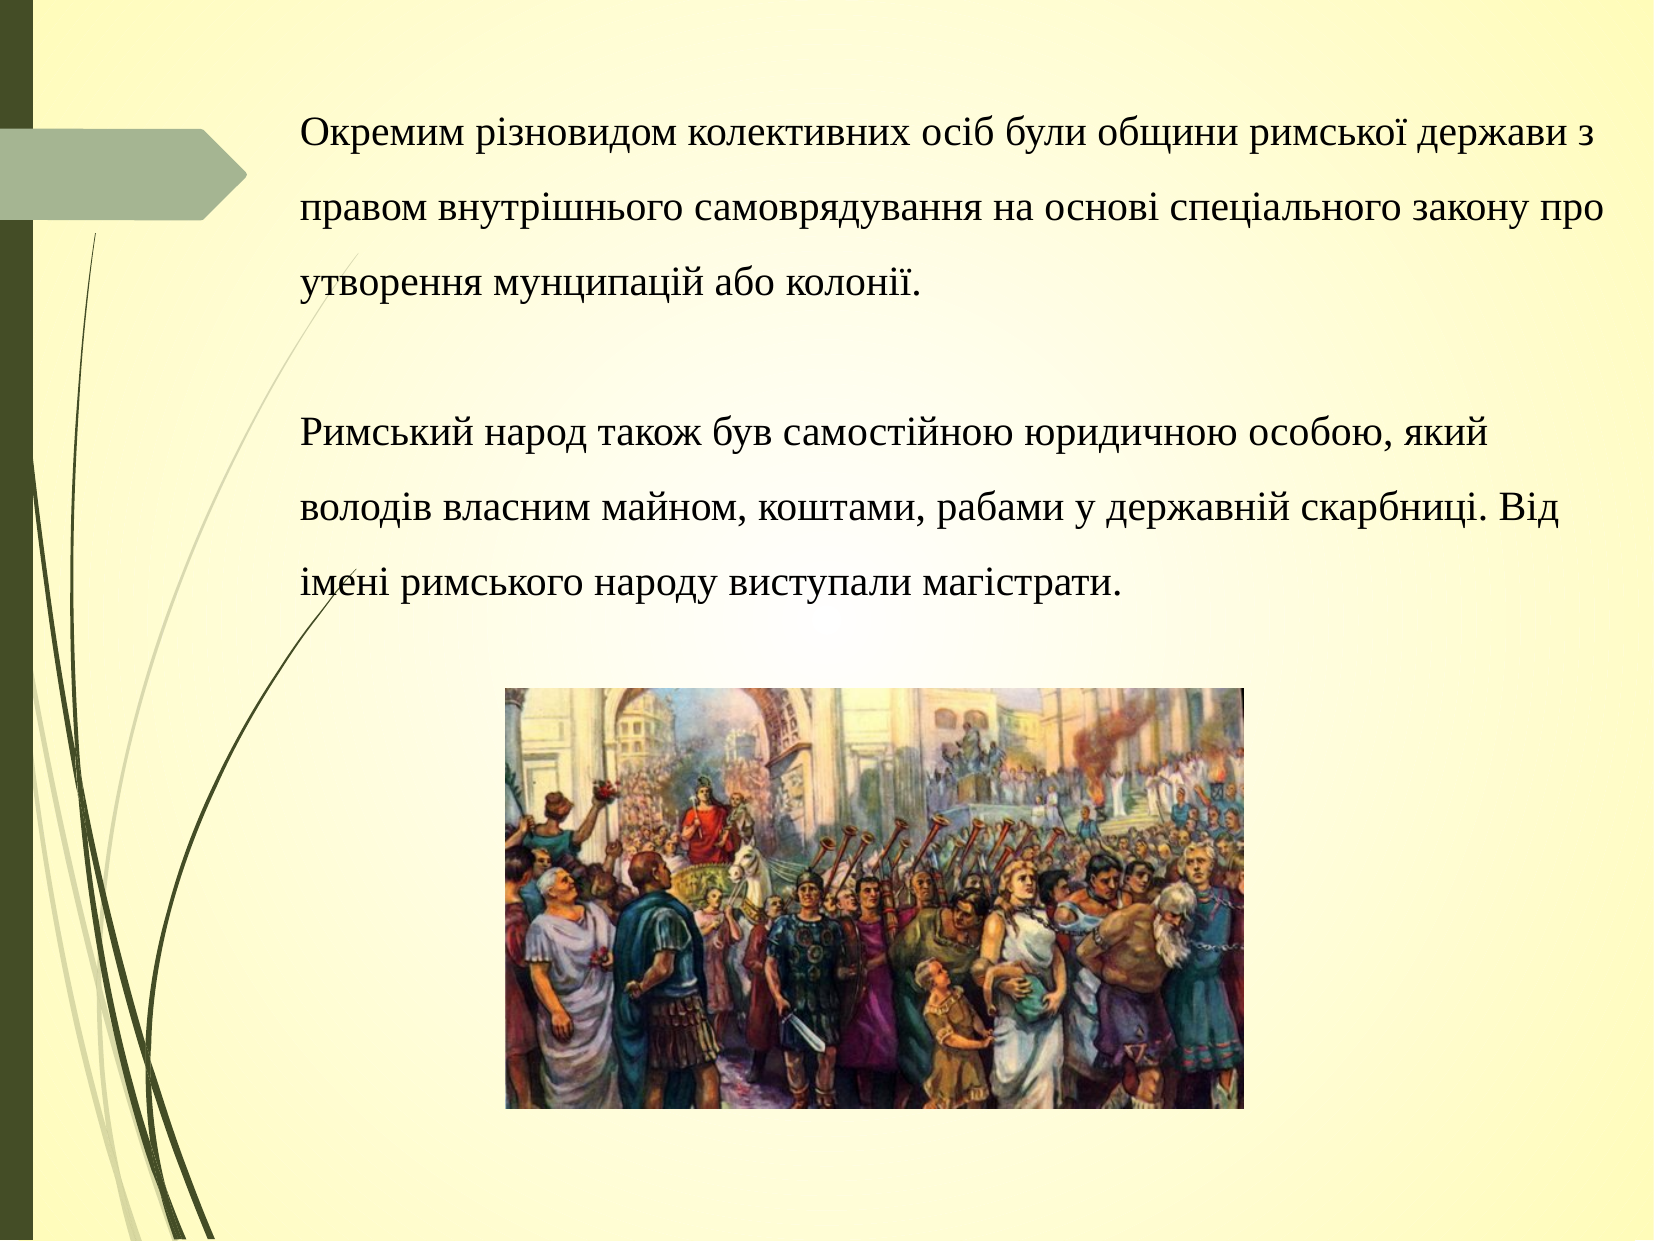

Окремим різновидом колективних осіб були общини римської держави з правом внутрішнього самоврядування на основі спеціального закону про утворення мунципацій або колонії.
Римський народ також був самостійною юридичною особою, який володів власним майном, коштами, рабами у державній скарбниці. Від імені римського народу виступали магістрати.